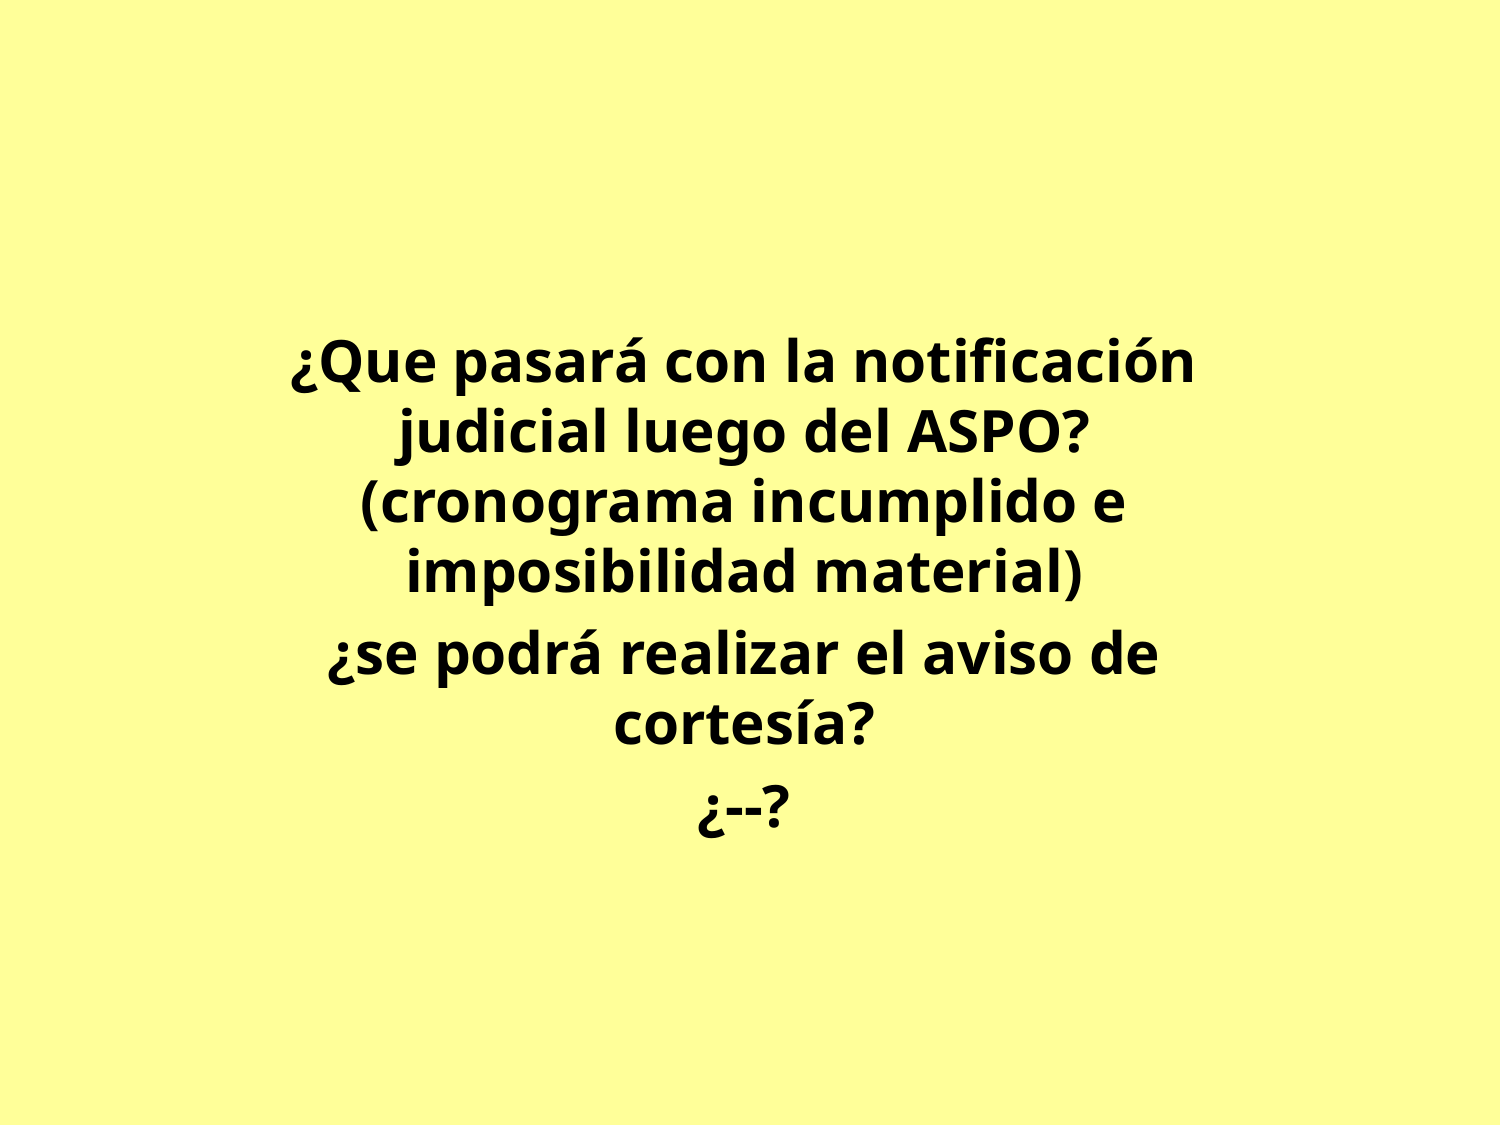

¿Que pasará con la notificación judicial luego del ASPO? (cronograma incumplido e imposibilidad material)
¿se podrá realizar el aviso de cortesía?
¿--?